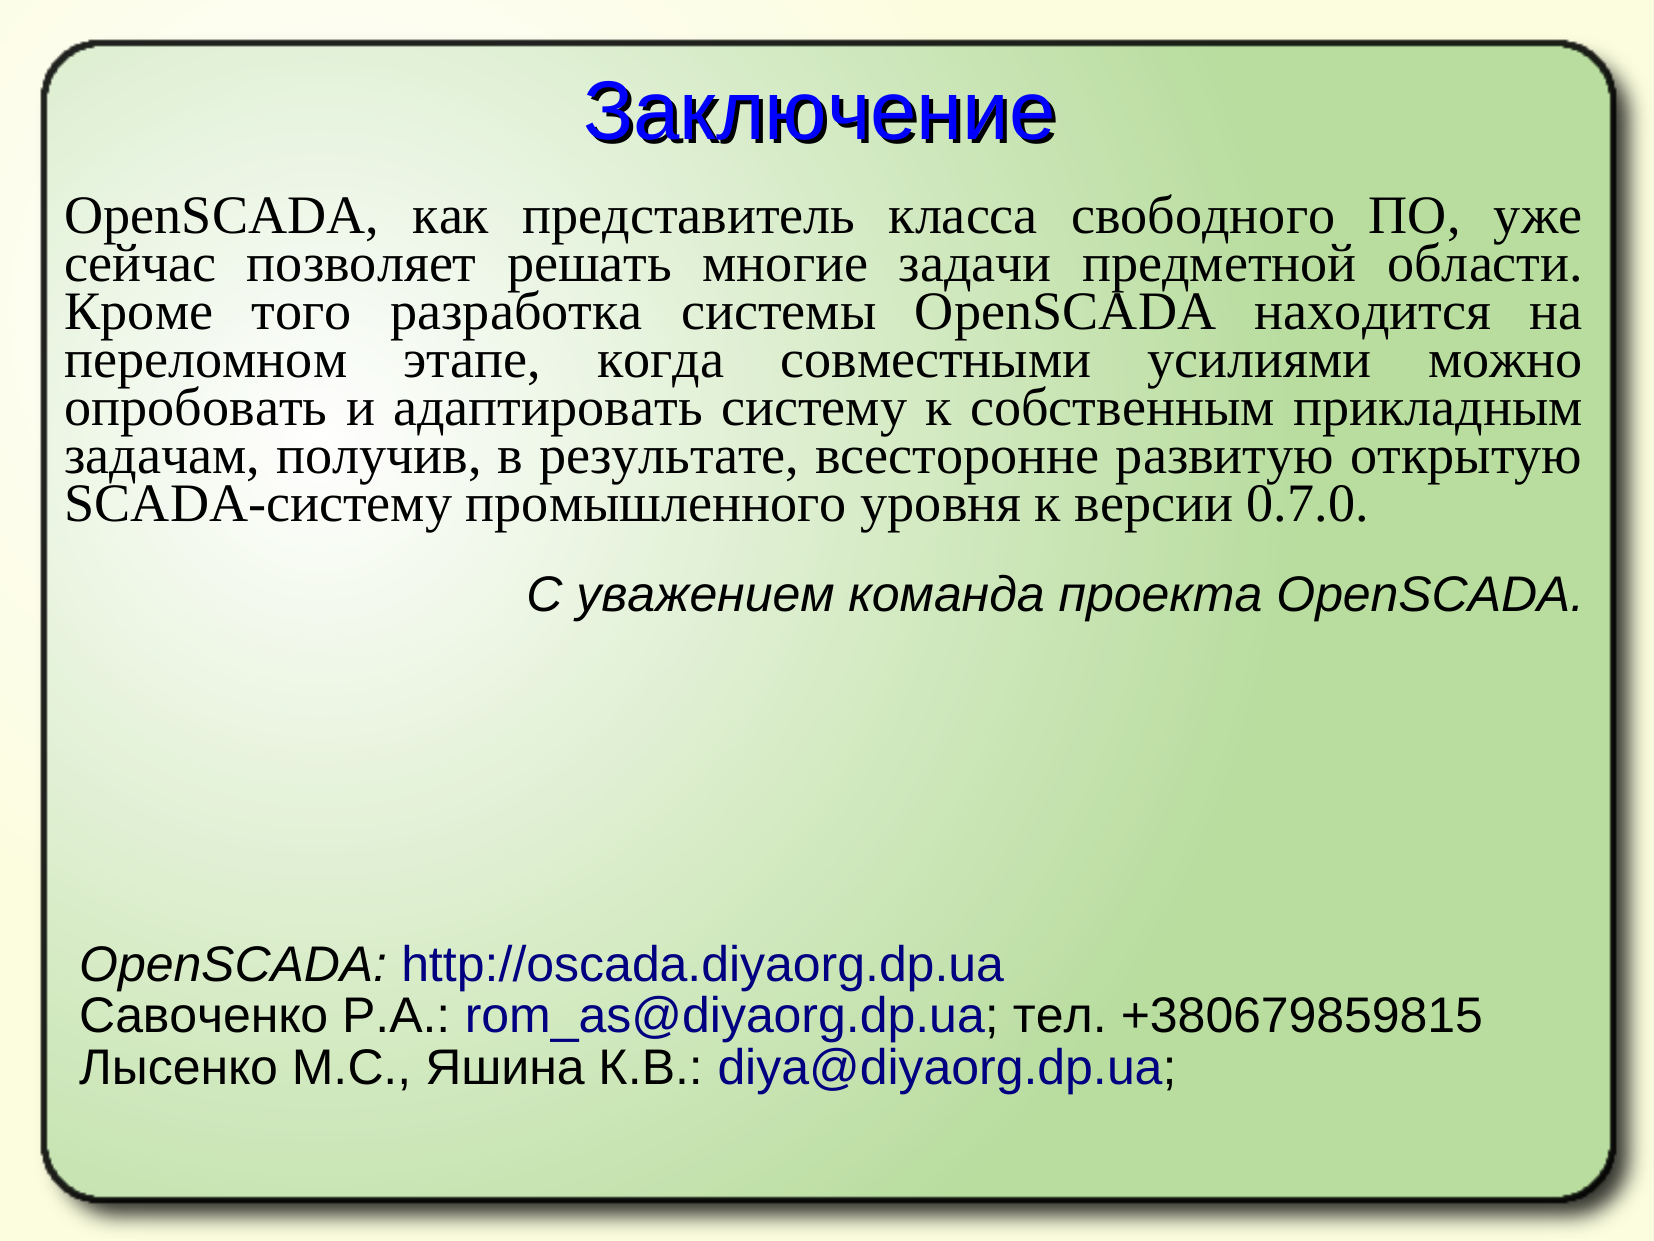

# Заключение
OpenSCADA, как представитель класса свободного ПО, уже сейчас позволяет решать многие задачи предметной области. Кроме того разработка системы OpenSCADA находится на переломном этапе, когда совместными усилиями можно опробовать и адаптировать систему к собственным прикладным задачам, получив, в результате, всесторонне развитую открытую SCADA-систему промышленного уровня к версии 0.7.0.
С уважением команда проекта OpenSCADA.
OpenSCADA: http://oscada.diyaorg.dp.ua
Савоченко Р.А.: rom_as@diyaorg.dp.ua; тел. +380679859815
Лысенко М.С., Яшина К.В.: diya@diyaorg.dp.ua;